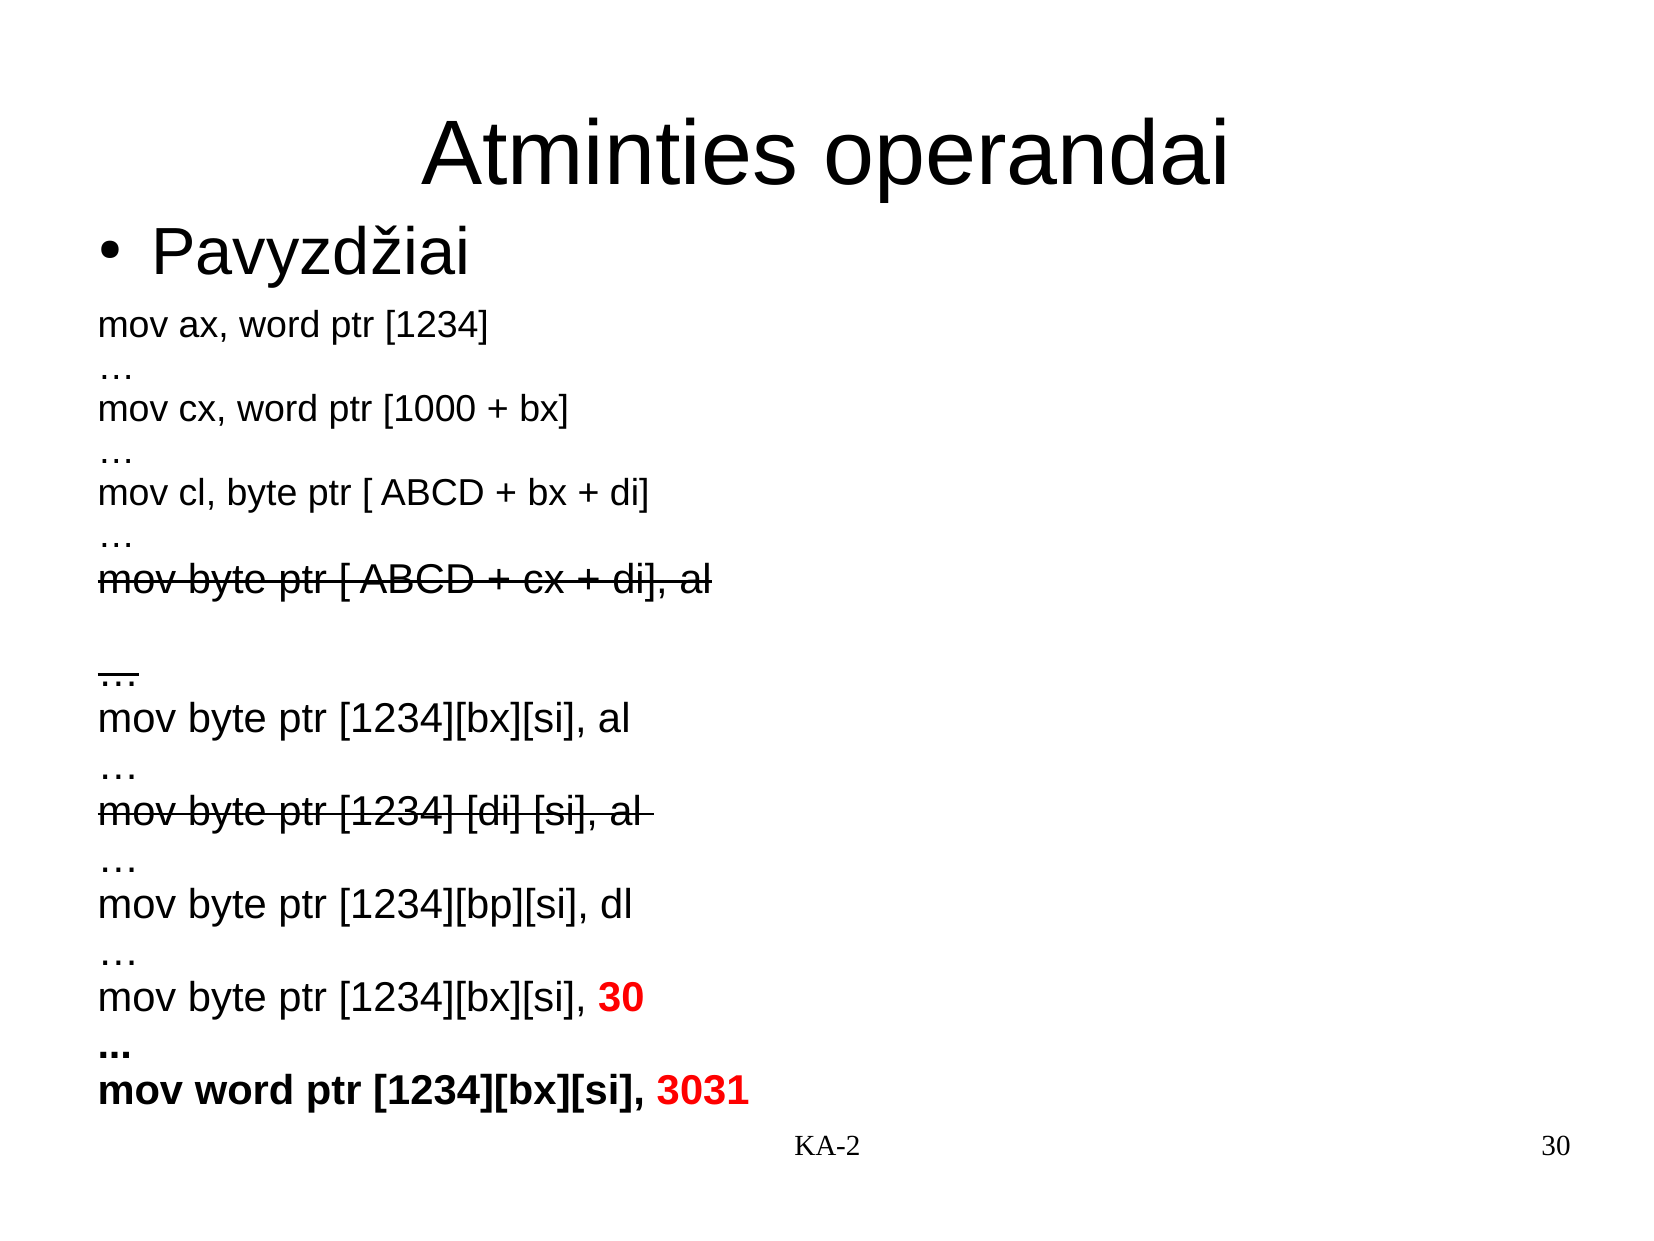

# Atminties operandai
Pavyzdžiai
mov ax, word ptr [1234]
…
mov cx, word ptr [1000 + bx]
…
mov cl, byte ptr [ ABCD + bx + di]
…
mov byte ptr [ ABCD + cx + di], al
…
mov byte ptr [1234][bx][si], al
…
mov byte ptr [1234] [di] [si], al
…
mov byte ptr [1234][bp][si], dl
…
mov byte ptr [1234][bx][si], 30
...
mov word ptr [1234][bx][si], 3031
KA-2
30